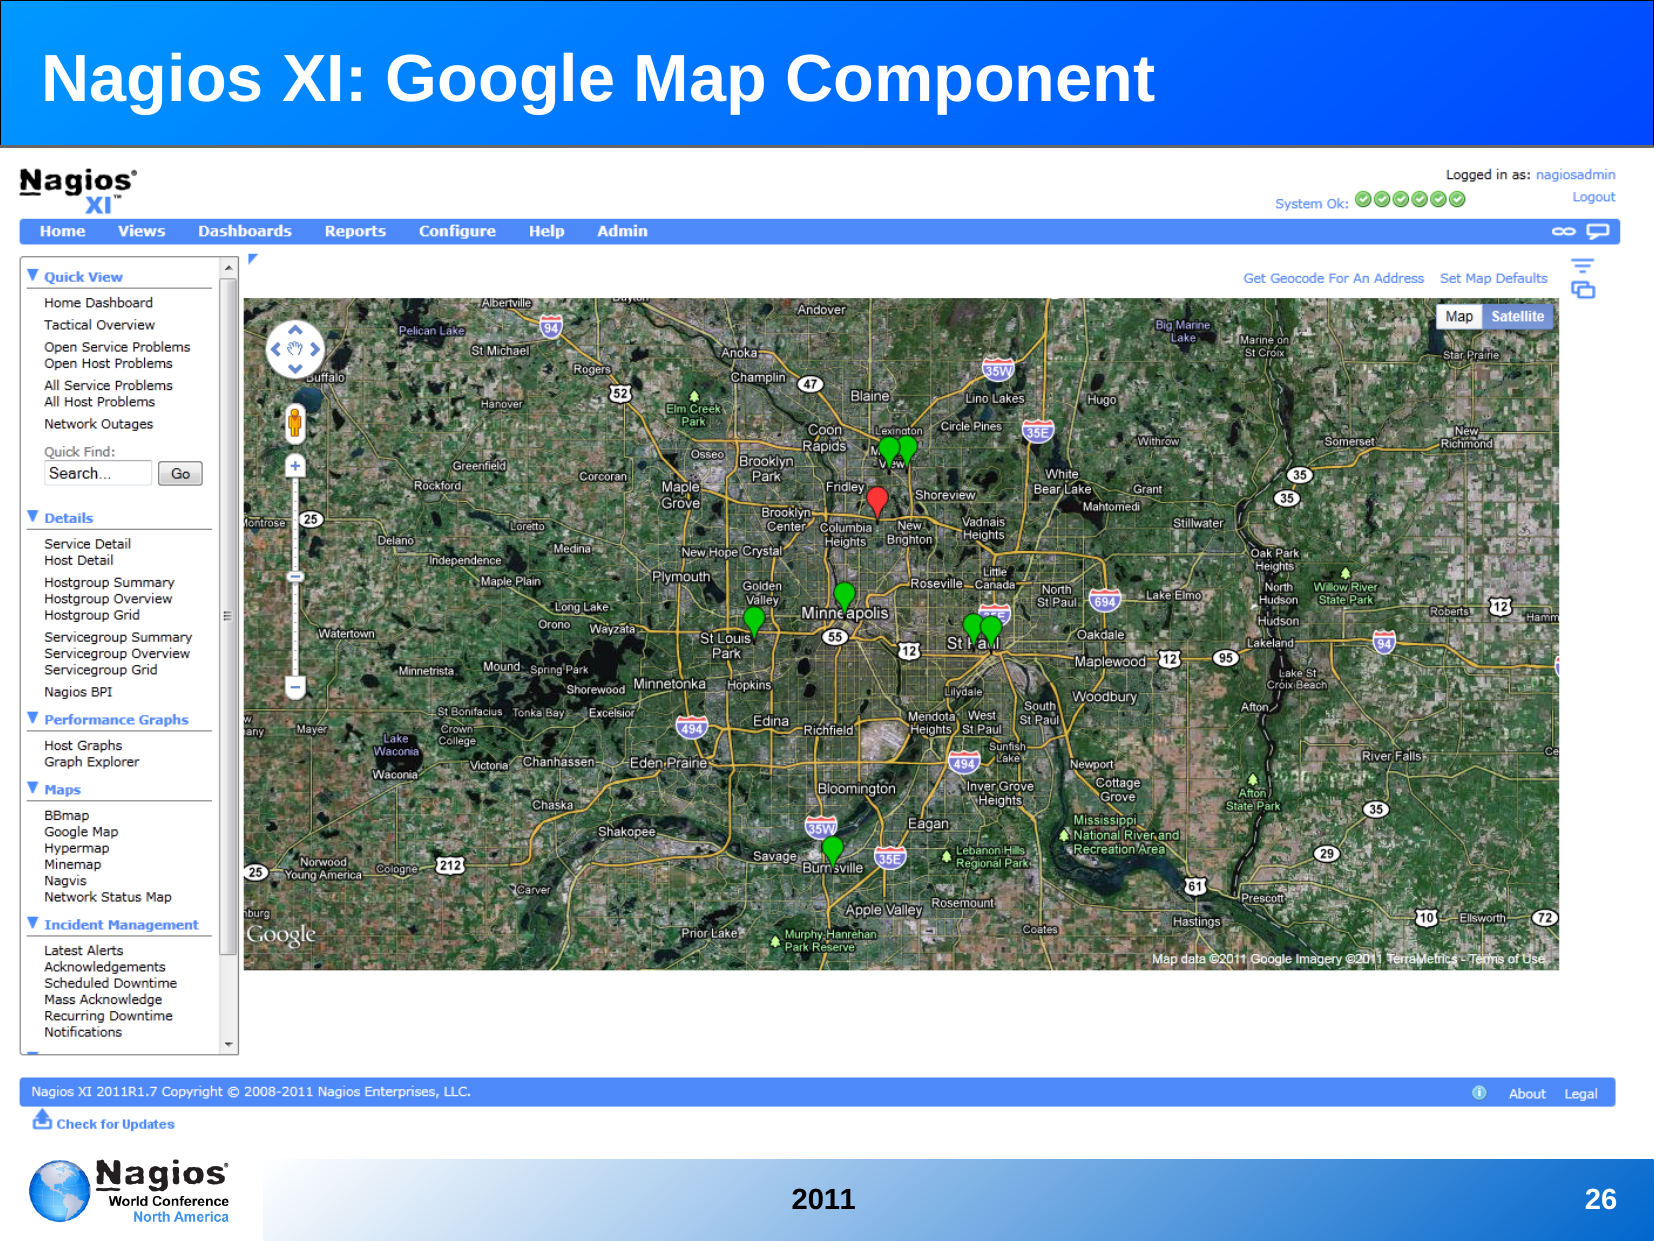

# Nagios XI: Google Map Component
Google Maps Component
2011
26